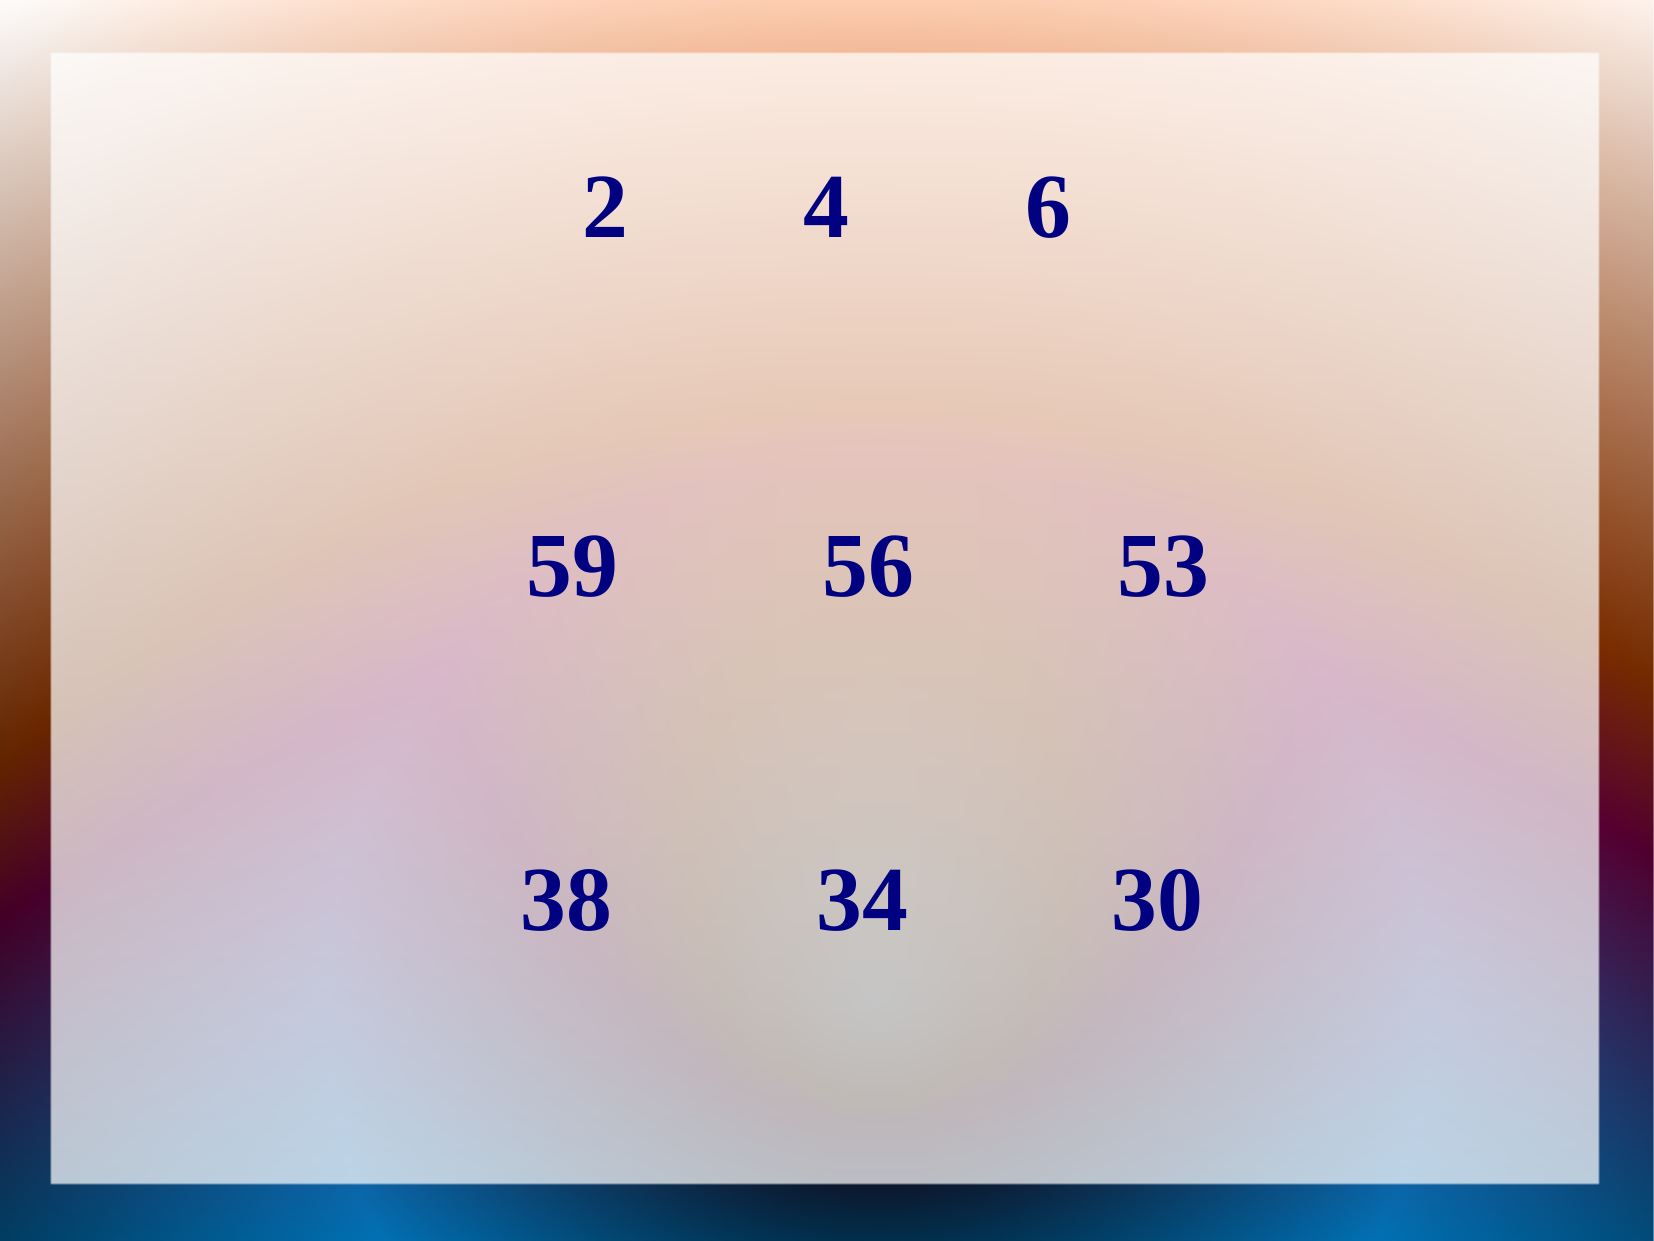

2			4			6
# 59			56			53
38			34			30